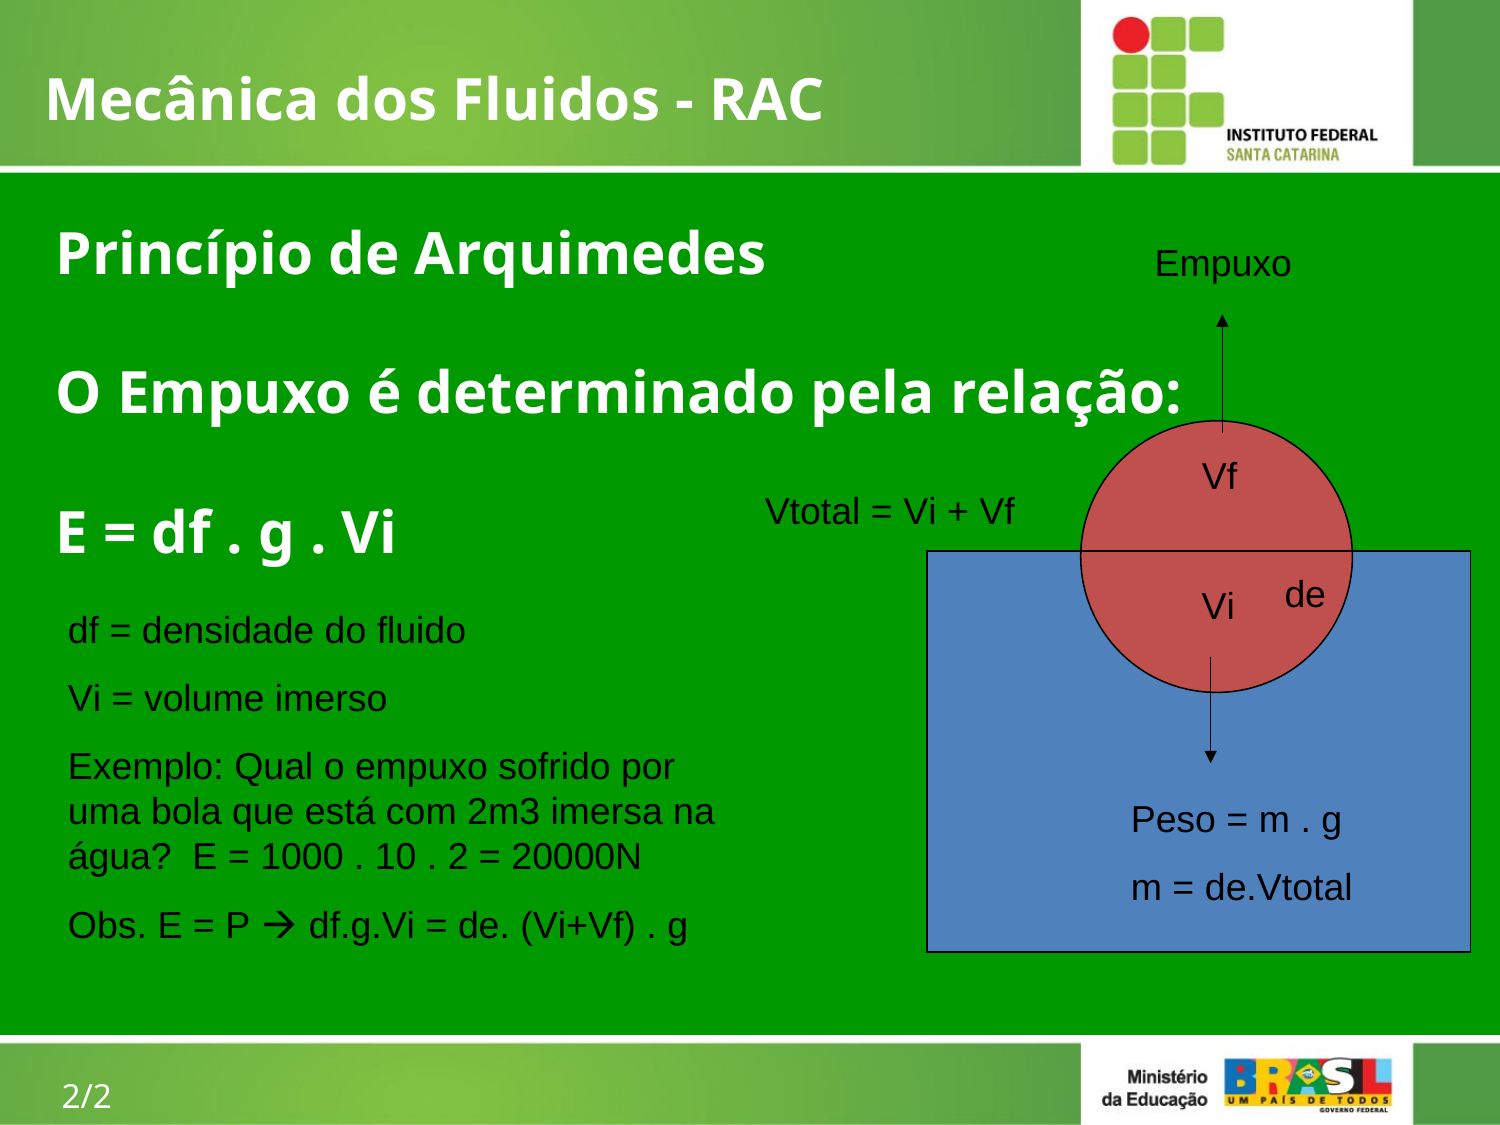

Mecânica dos Fluidos - RAC
Princípio de Arquimedes
O Empuxo é determinado pela relação:
E = df . g . Vi
Empuxo
Vf
Vtotal = Vi + Vf
de
Vi
df = densidade do fluido
Vi = volume imerso
Exemplo: Qual o empuxo sofrido por uma bola que está com 2m3 imersa na água? E = 1000 . 10 . 2 = 20000N
Obs. E = P  df.g.Vi = de. (Vi+Vf) . g
Peso = m . g
m = de.Vtotal
2/2